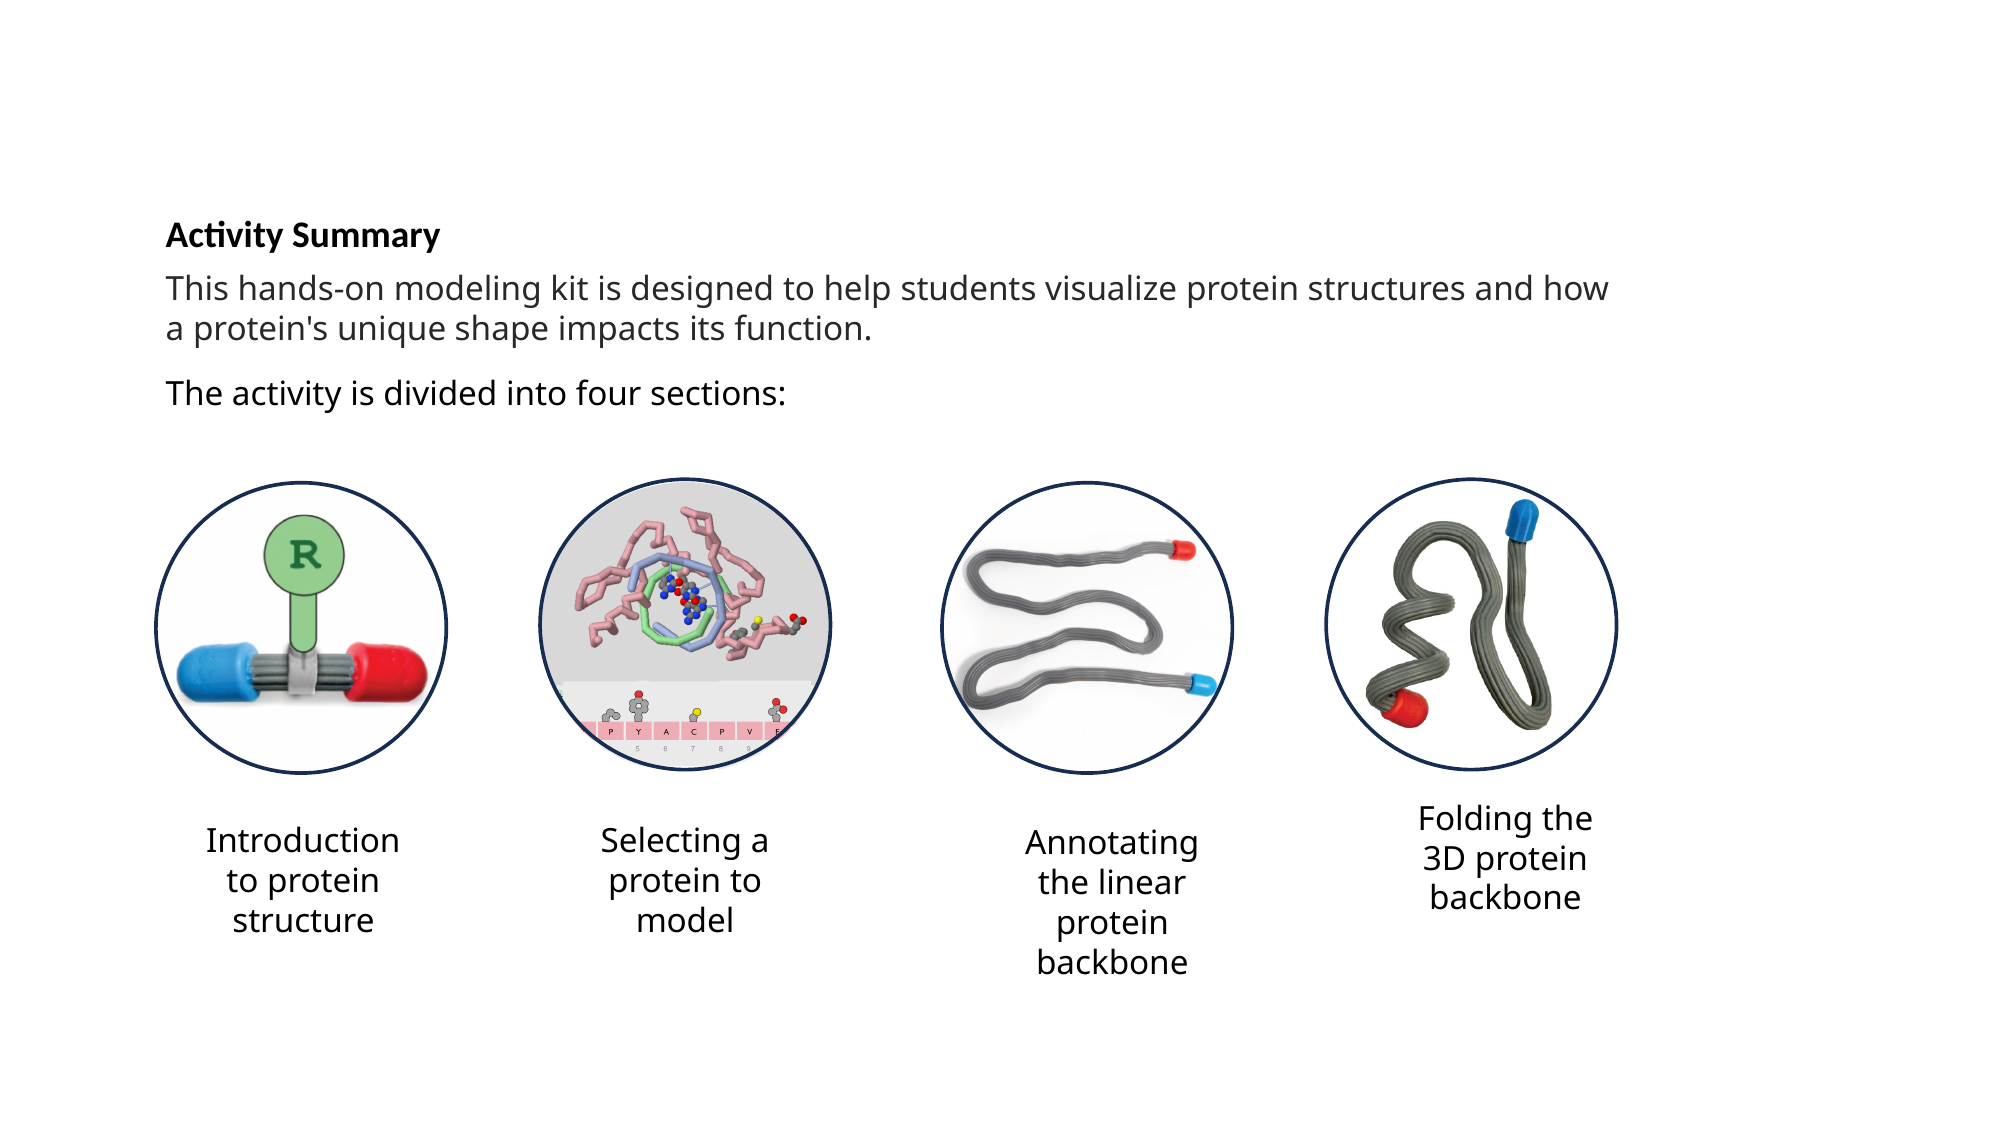

Teacher Guide – Summary
Activity Summary
This hands-on modeling kit is designed to help students visualize protein structures and how a protein's unique shape impacts its function.
The activity is divided into four sections:
Folding the 3D protein backbone
Introduction
to protein structure
Selecting a protein to model
Annotating the linear protein backbone